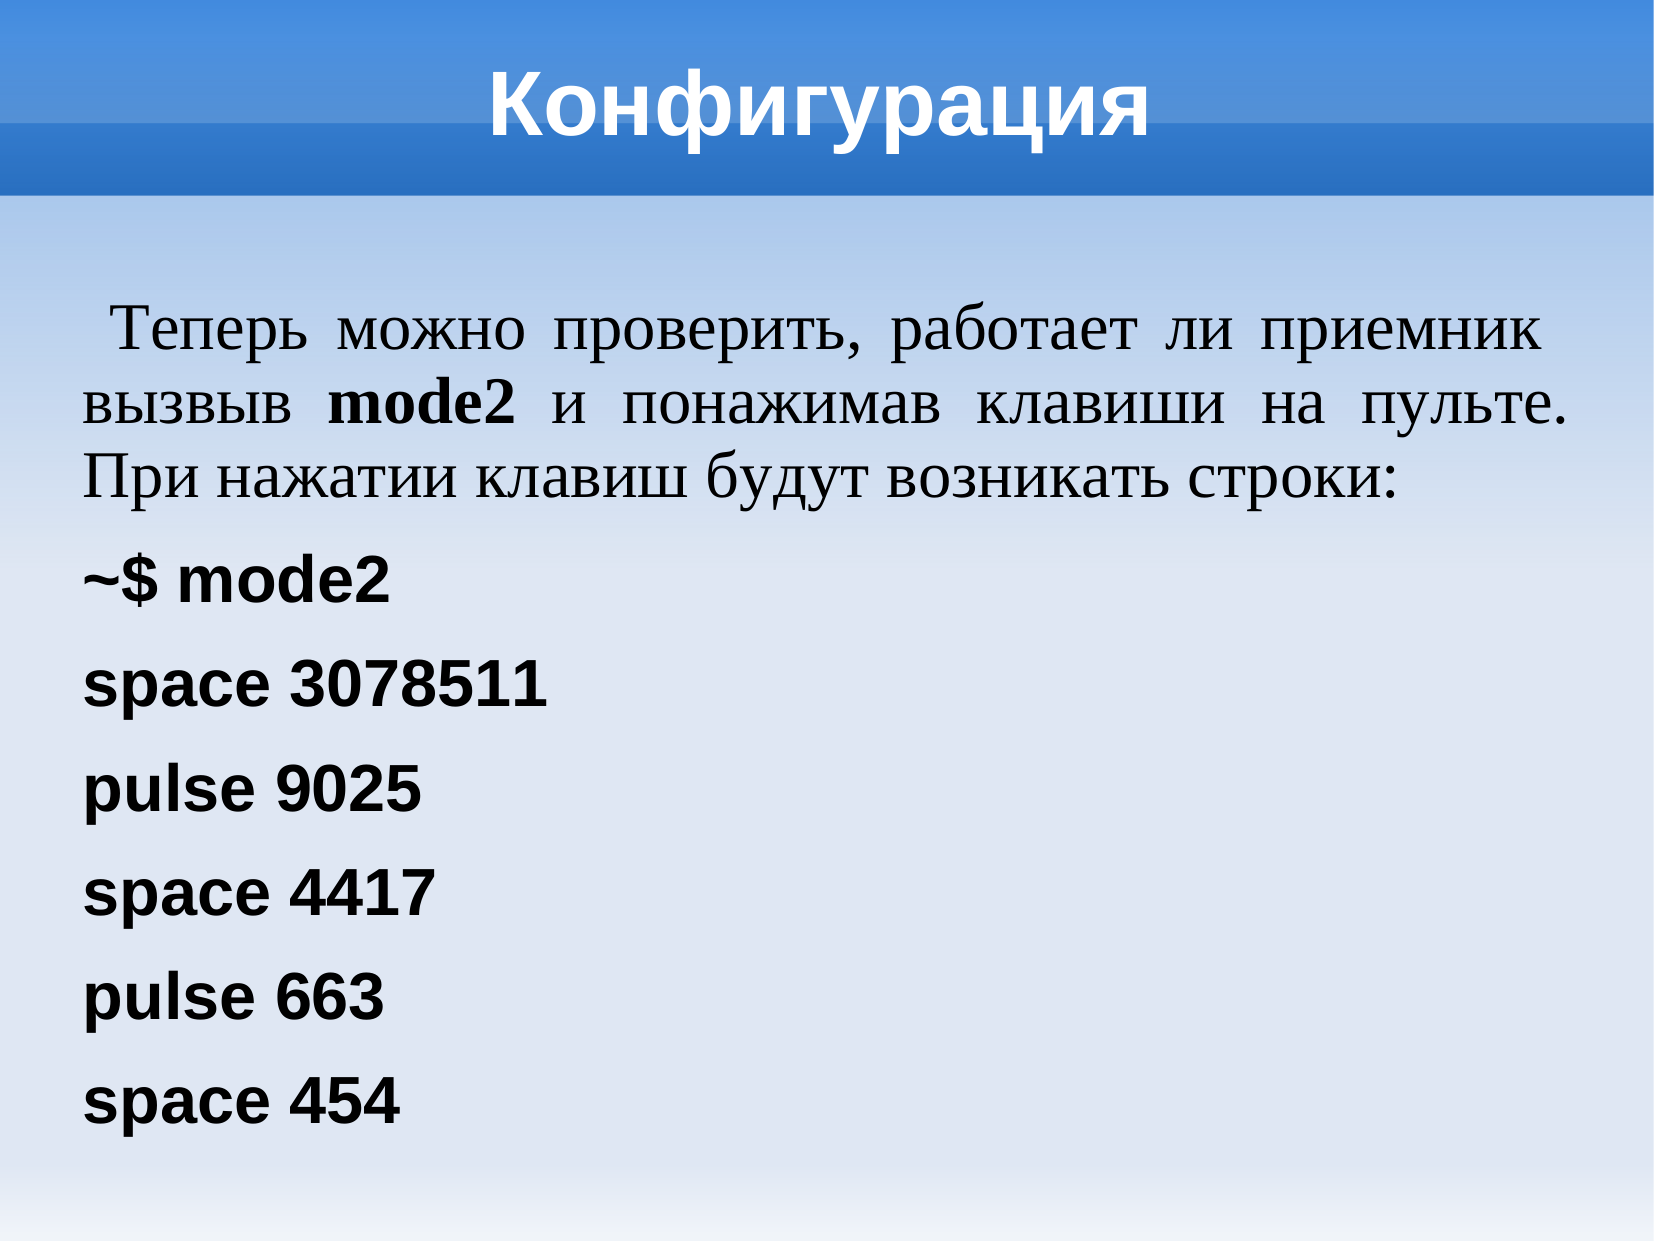

# Конфигурация
 Теперь можно проверить, работает ли приемник вызвыв mode2 и понажимав клавиши на пульте. При нажатии клавиш будут возникать строки:
~$ mode2
space 3078511
pulse 9025
space 4417
pulse 663
space 454